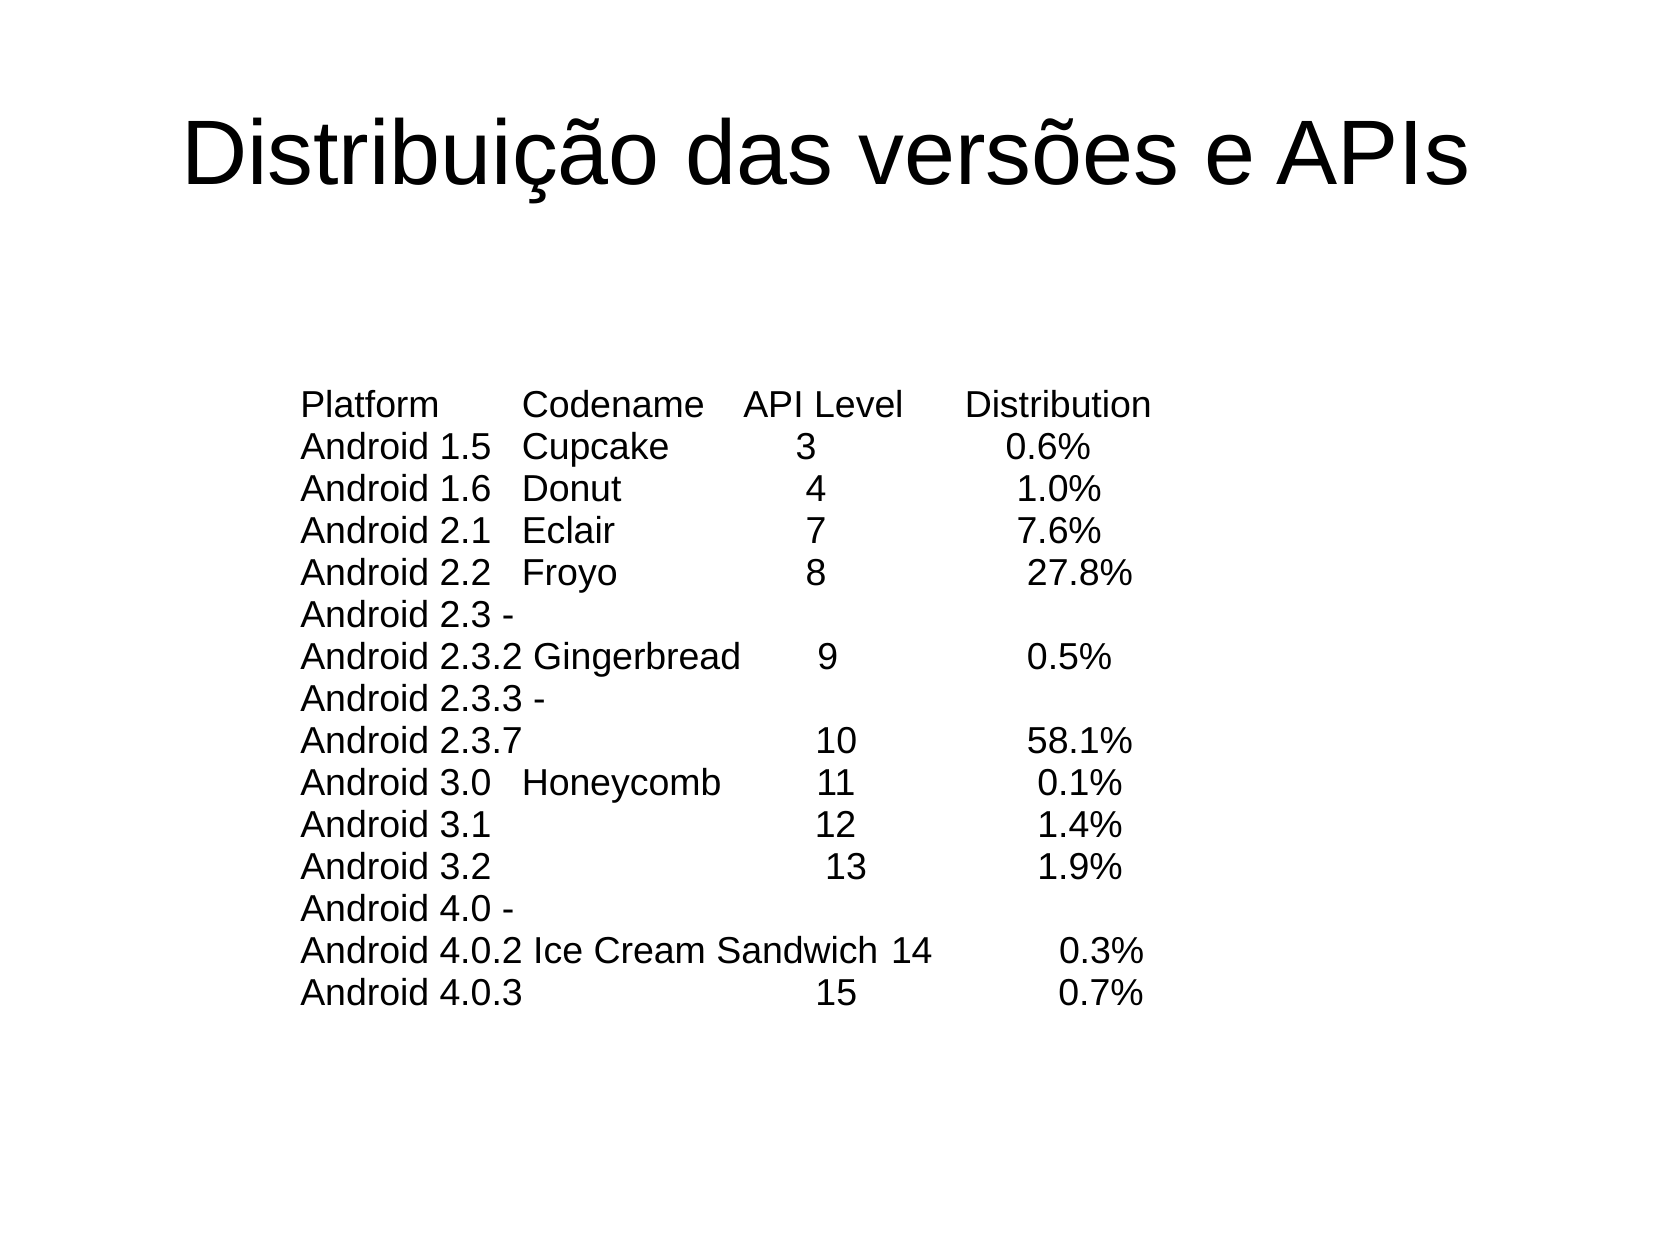

# Distribuição das versões e APIs
Platform 	Codename 	API Level 	Distribution
Android 1.5	Cupcake 	 3	 0.6%
Android 1.6	Donut 	 4	 1.0%
Android 2.1	Eclair 	 7	 7.6%
Android 2.2	Froyo 	 8	 27.8%
Android 2.3 -
Android 2.3.2 Gingerbread 	9	 0.5%
Android 2.3.3 -
Android 2.3.7 	 10	 58.1%
Android 3.0 	Honeycomb 	 11	 0.1%
Android 3.1	 12	 1.4%
Android 3.2	 13	 1.9%
Android 4.0 -
Android 4.0.2 Ice Cream Sandwich	14	 0.3%
Android 4.0.3	 15	 0.7%